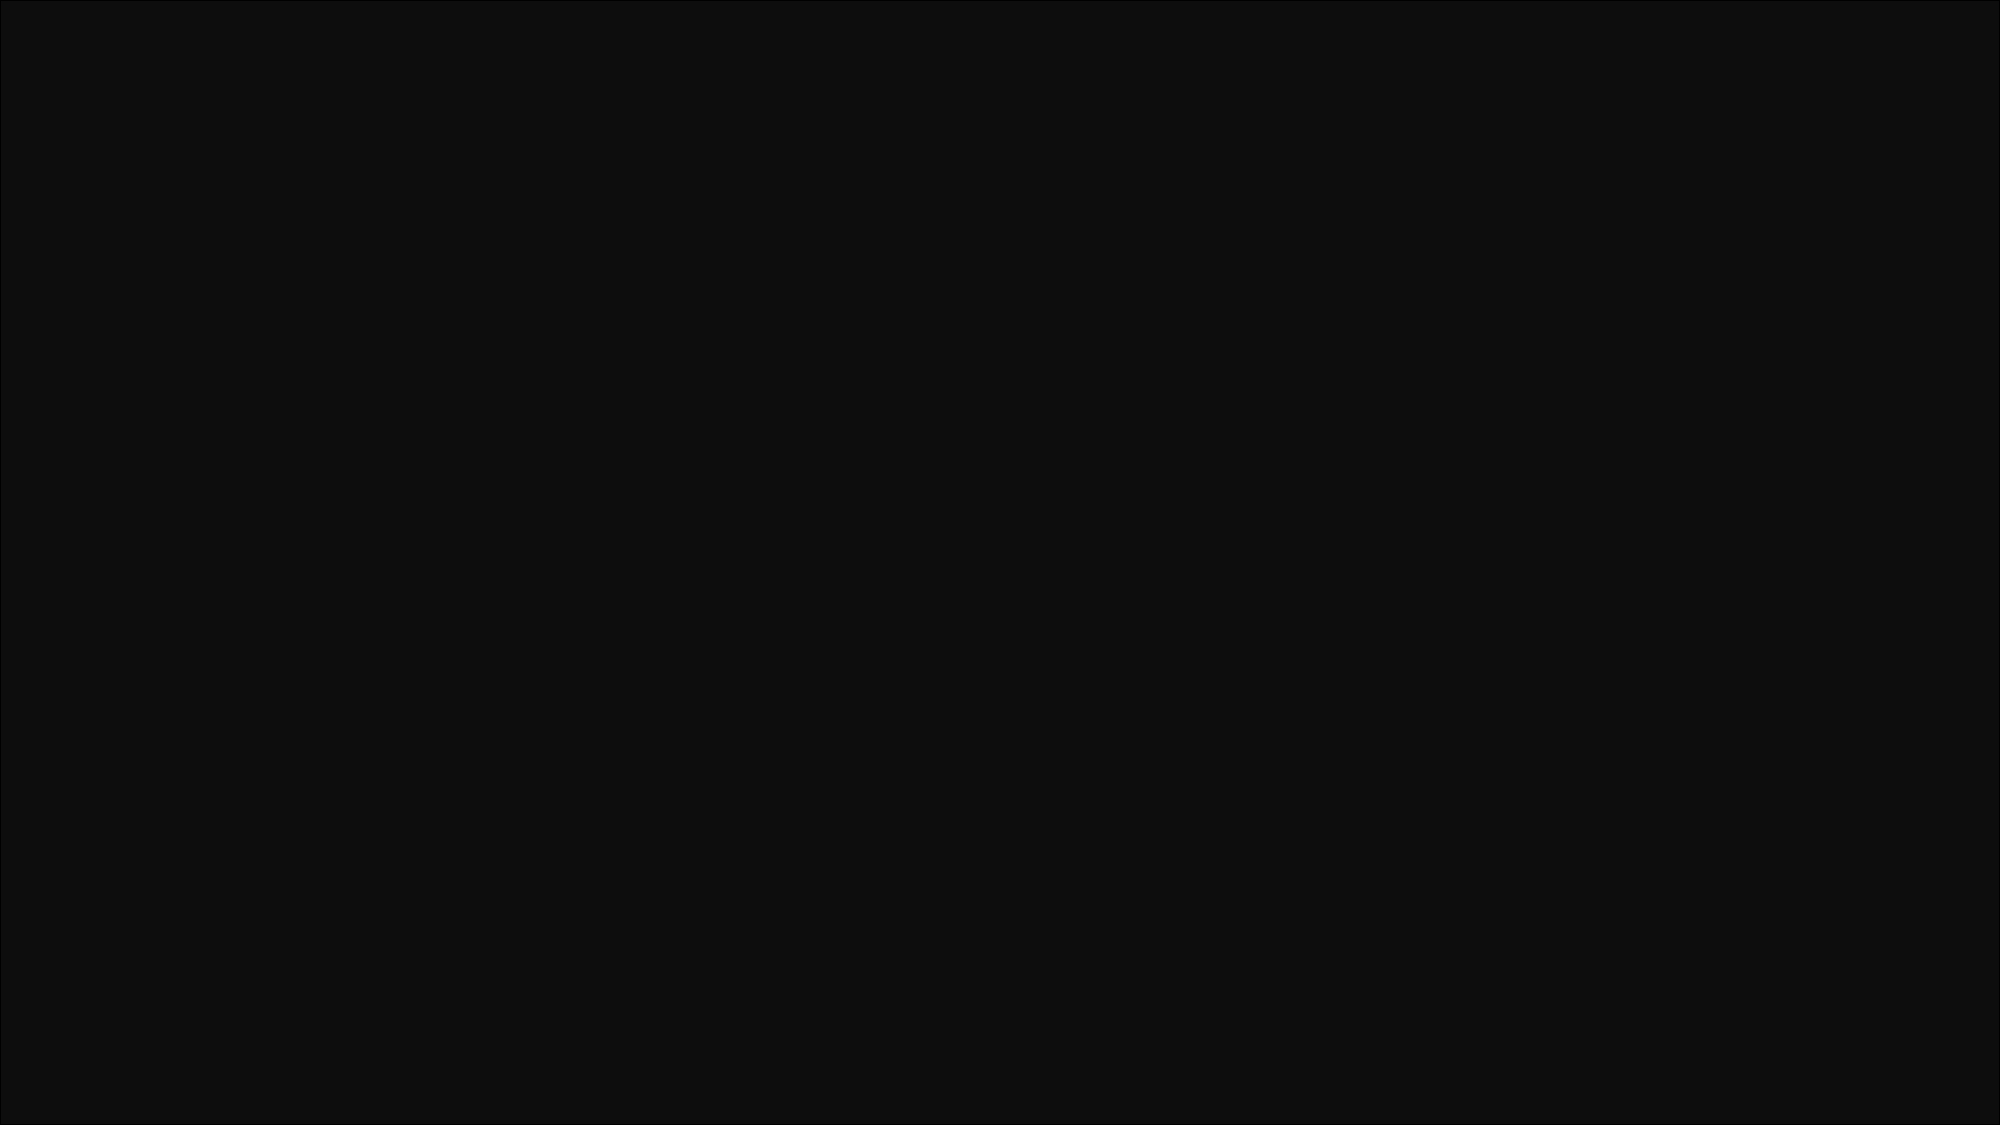

LC 14 : Molécules d'intérêt biologique – Isabelle Safa